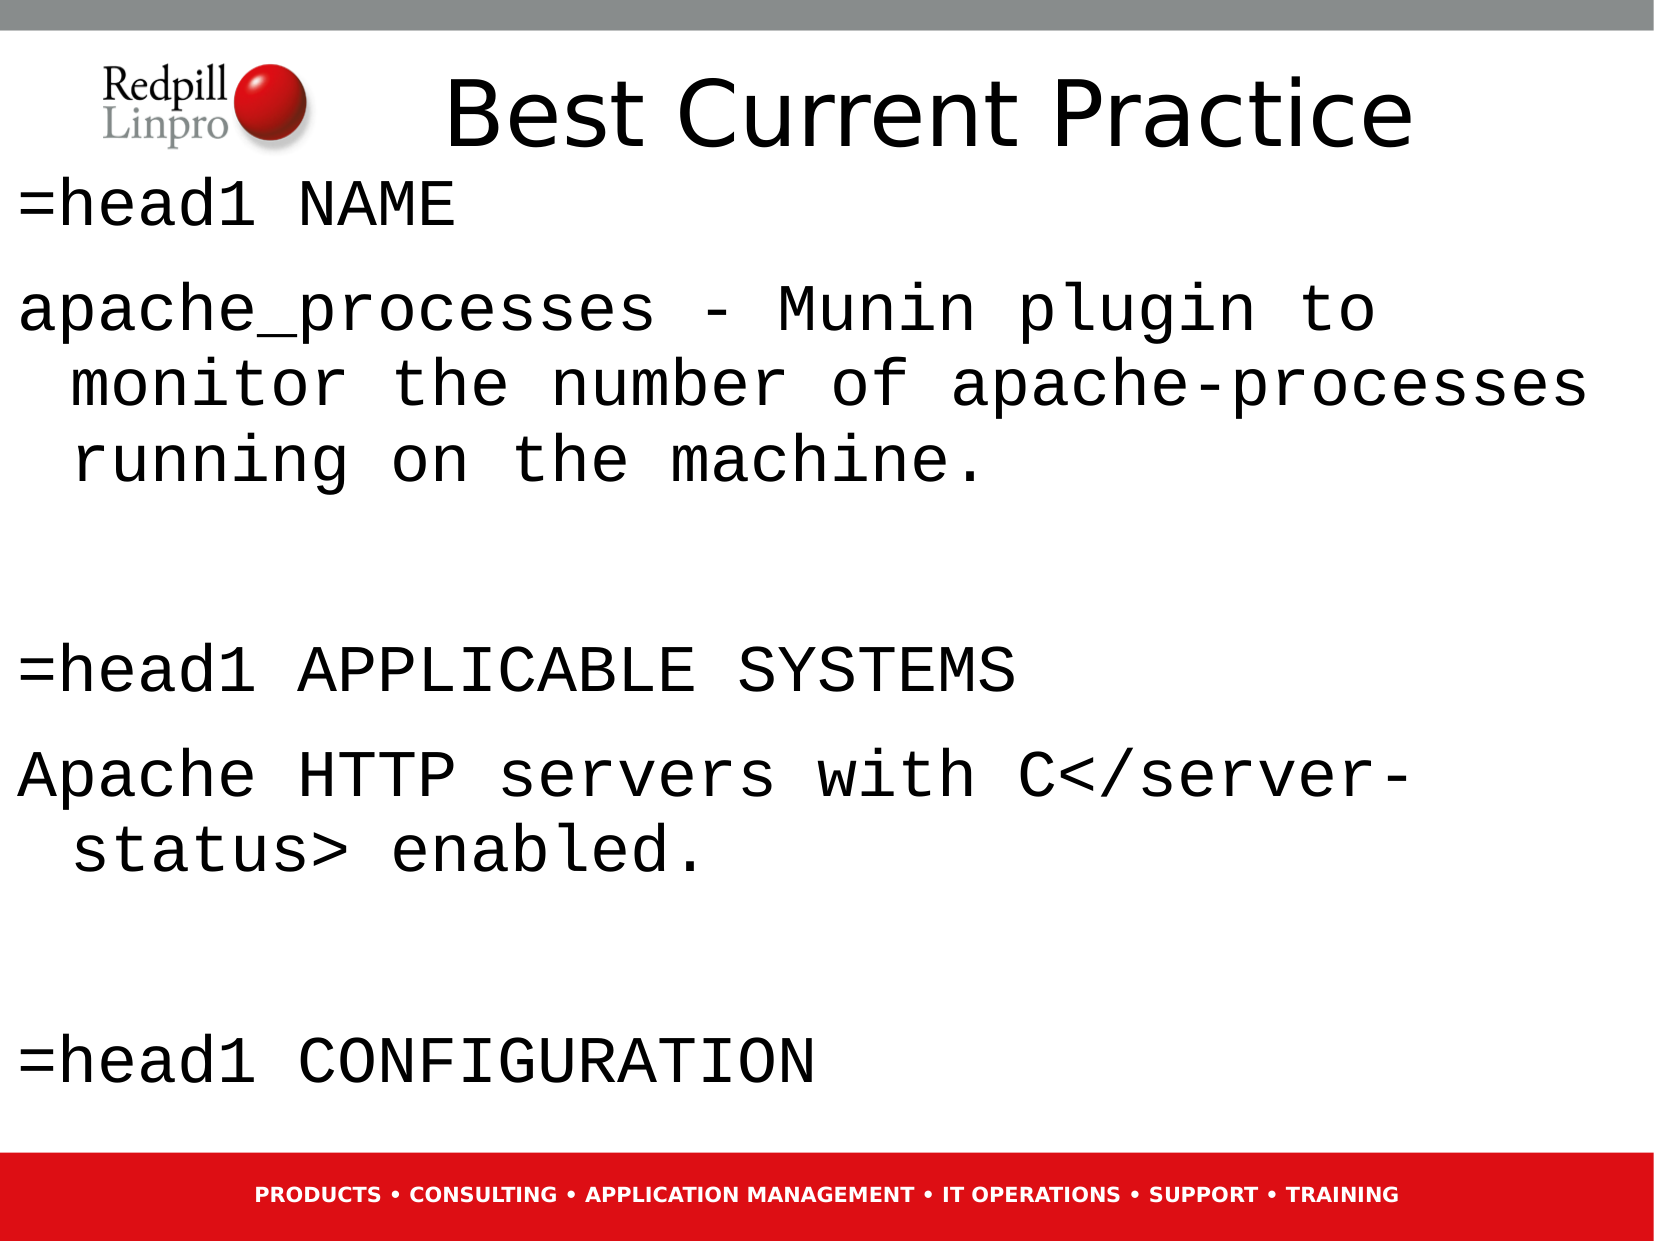

# Best Current Practice
=head1 NAME
apache_processes - Munin plugin to monitor the number of apache-processes running on the machine.
=head1 APPLICABLE SYSTEMS
Apache HTTP servers with C</server-status> enabled.
=head1 CONFIGURATION